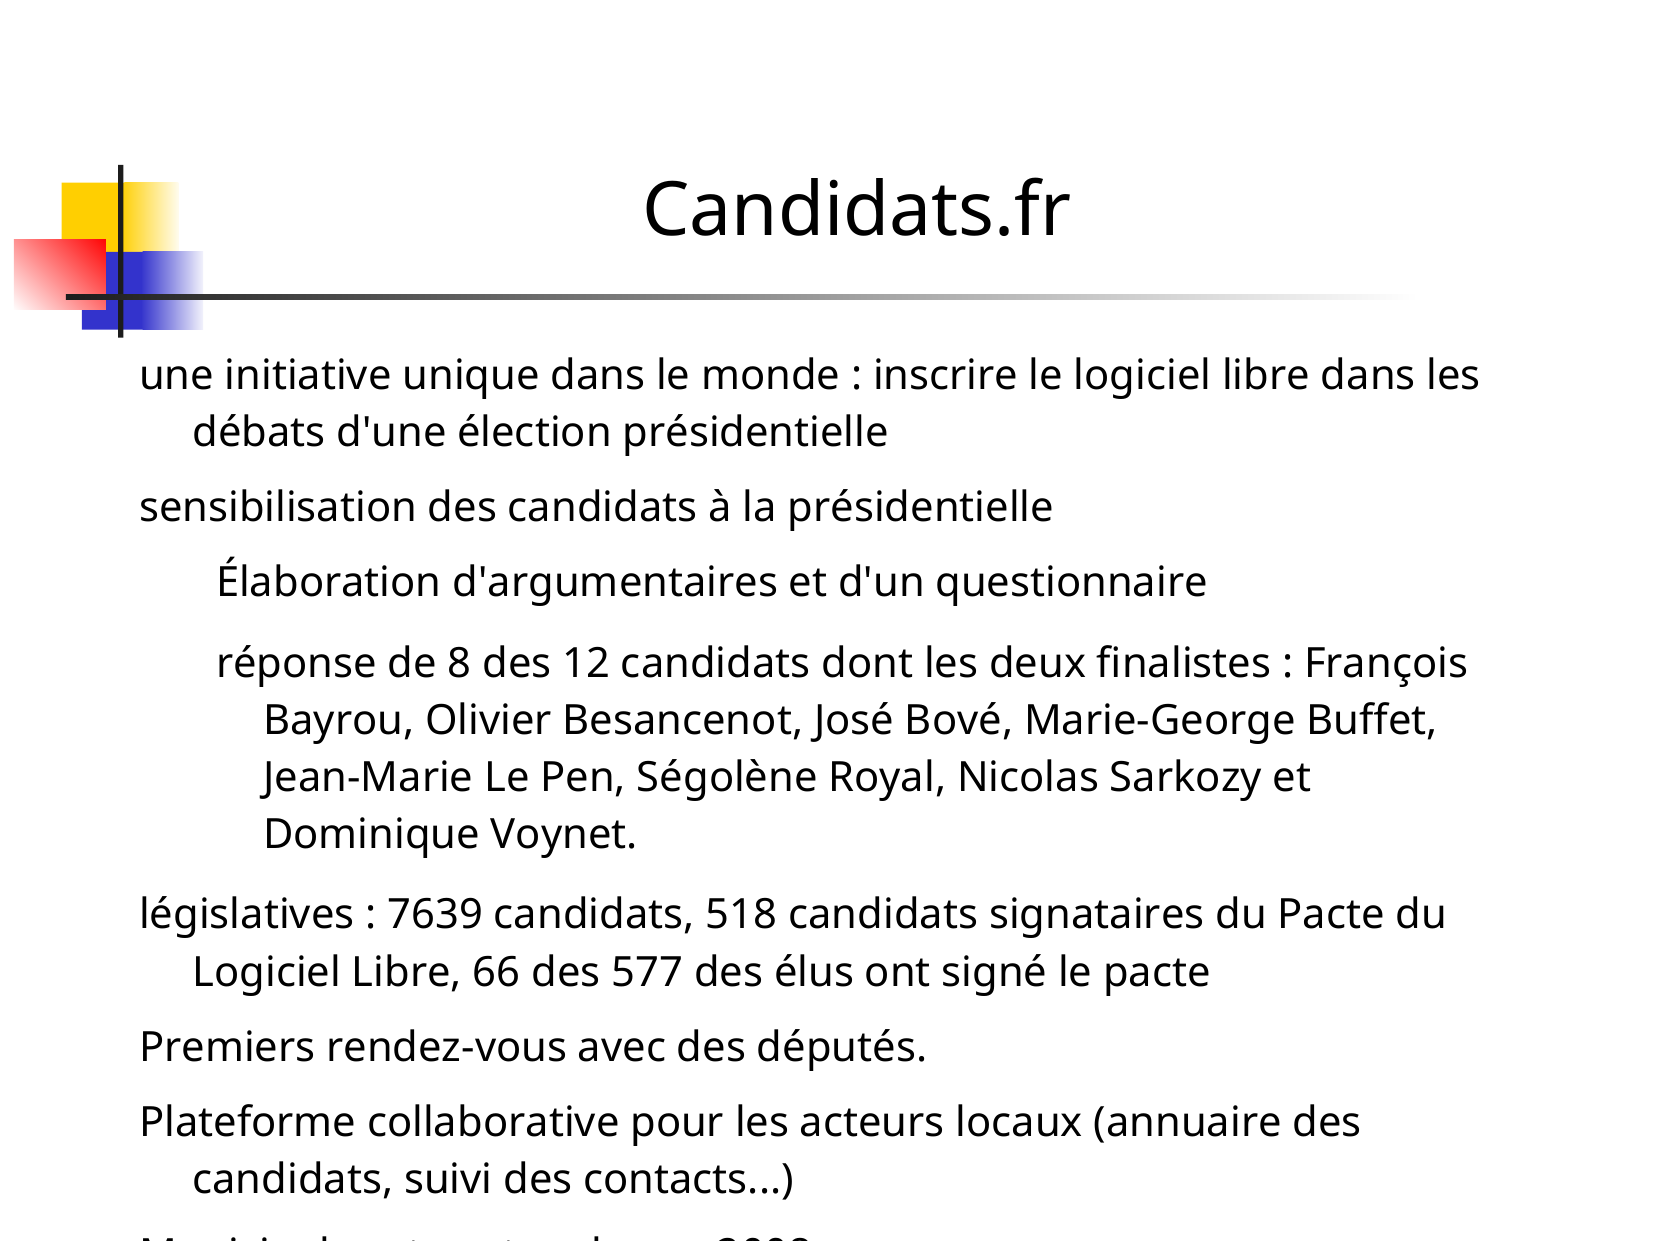

# Candidats.fr
une initiative unique dans le monde : inscrire le logiciel libre dans les débats d'une élection présidentielle
sensibilisation des candidats à la présidentielle
Élaboration d'argumentaires et d'un questionnaire
réponse de 8 des 12 candidats dont les deux finalistes : François Bayrou, Olivier Besancenot, José Bové, Marie-George Buffet, Jean-Marie Le Pen, Ségolène Royal, Nicolas Sarkozy et Dominique Voynet.
législatives : 7639 candidats, 518 candidats signataires du Pacte du Logiciel Libre, 66 des 577 des élus ont signé le pacte
Premiers rendez-vous avec des députés.
Plateforme collaborative pour les acteurs locaux (annuaire des candidats, suivi des contacts...)
Municipales et cantonales en 2008